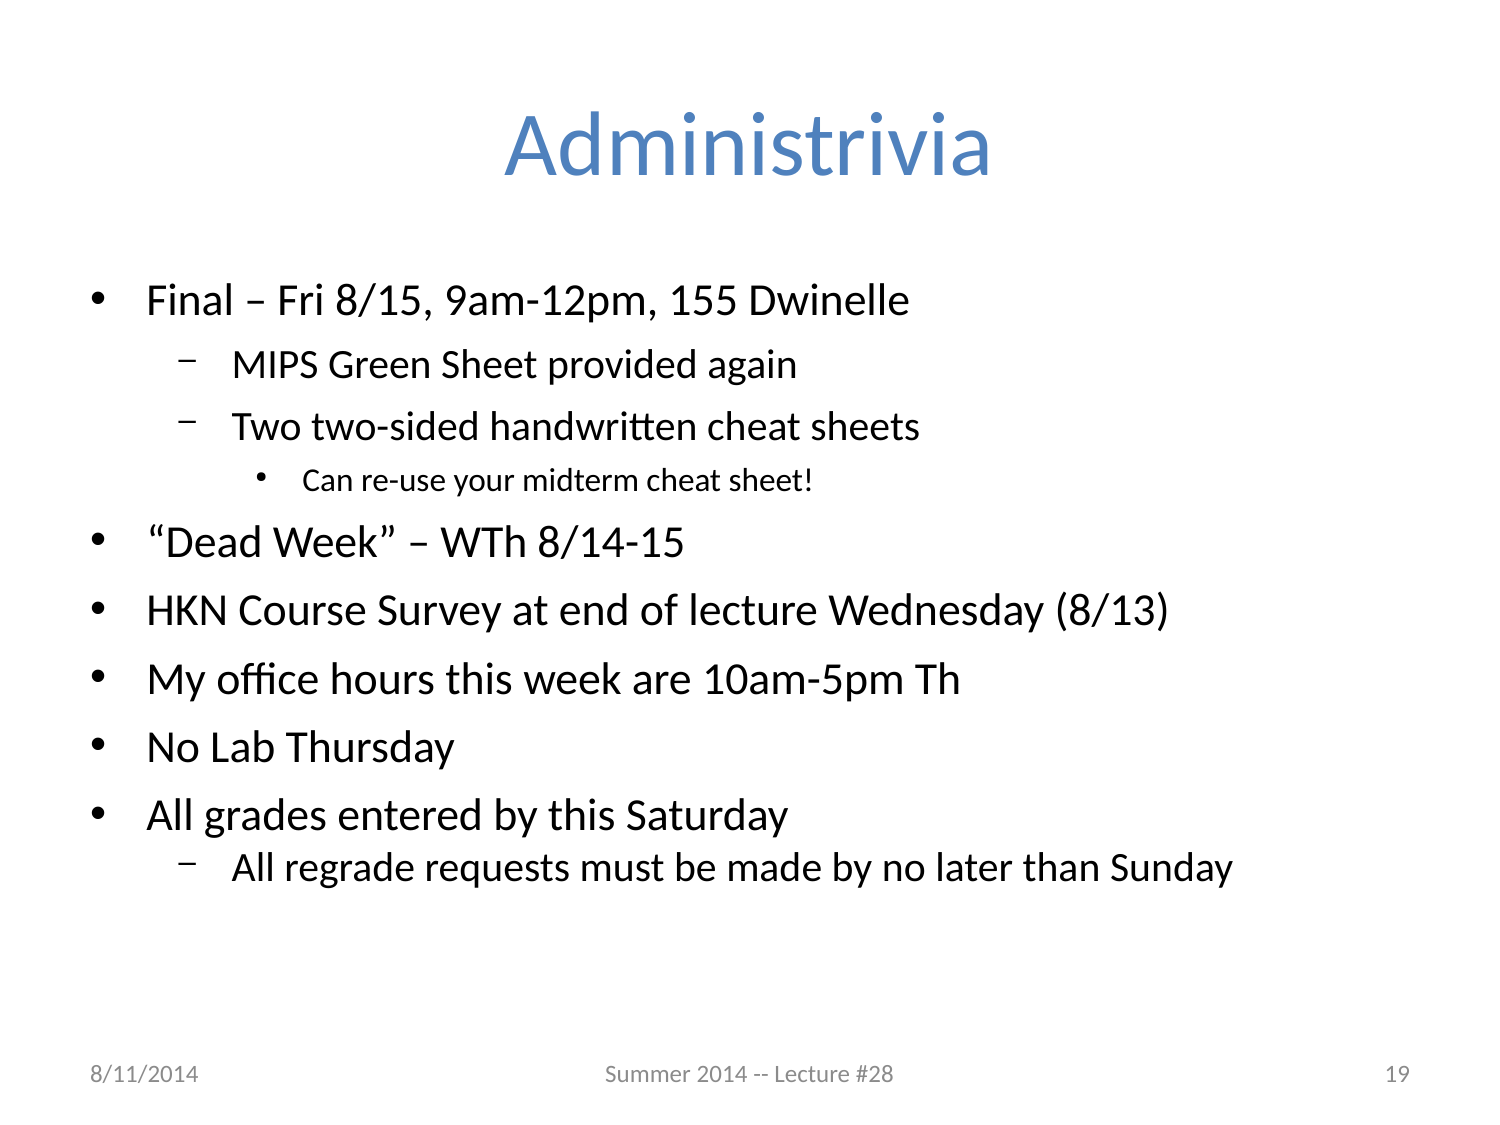

# Administrivia
Final – Fri 8/15, 9am-12pm, 155 Dwinelle
MIPS Green Sheet provided again
Two two-sided handwritten cheat sheets
Can re-use your midterm cheat sheet!
“Dead Week” – WTh 8/14-15
HKN Course Survey at end of lecture Wednesday (8/13)
My office hours this week are 10am-5pm Th
No Lab Thursday
All grades entered by this Saturday
All regrade requests must be made by no later than Sunday
8/11/2014
Summer 2014 -- Lecture #28